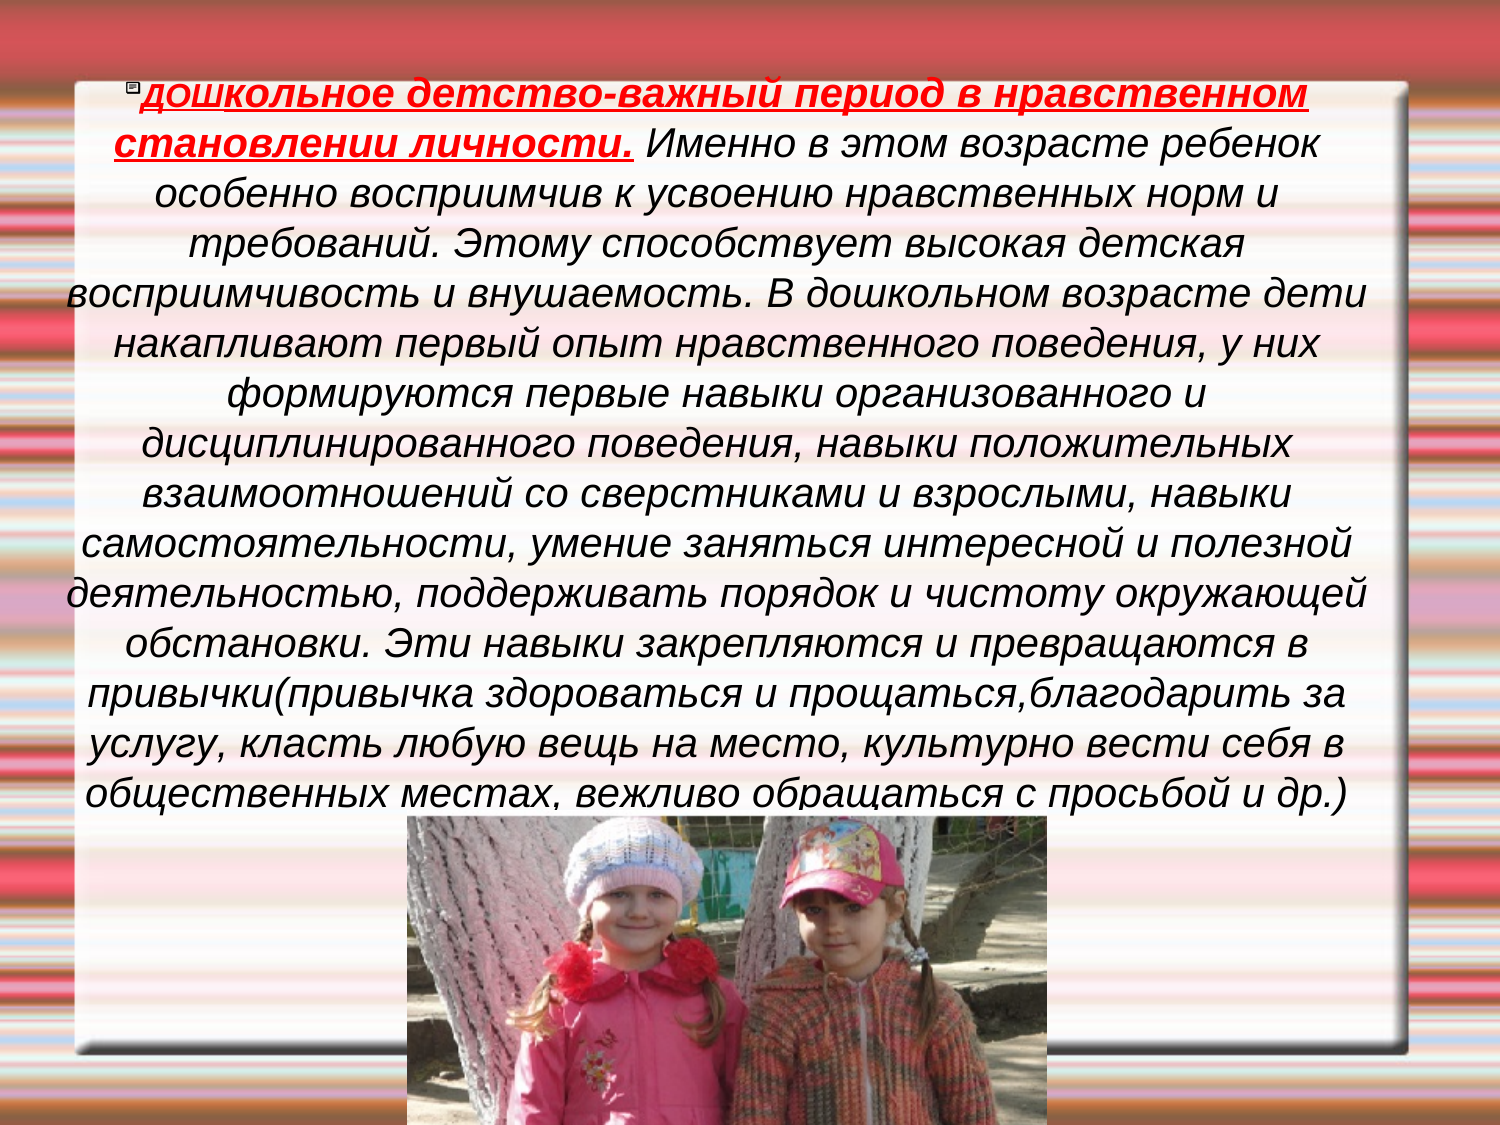

# ДОШкольное детство-важный период в нравственном становлении личности. Именно в этом возрасте ребенок особенно восприимчив к усвоению нравственных норм и требований. Этому способствует высокая детская восприимчивость и внушаемость. В дошкольном возрасте дети накапливают первый опыт нравственного поведения, у них формируются первые навыки организованного и дисциплинированного поведения, навыки положительных взаимоотношений со сверстниками и взрослыми, навыки самостоятельности, умение заняться интересной и полезной деятельностью, поддерживать порядок и чистоту окружающей обстановки. Эти навыки закрепляются и превращаются в привычки(привычка здороваться и прощаться,благодарить за услугу, класть любую вещь на место, культурно вести себя в общественных местах, вежливо обращаться с просьбой и др.)